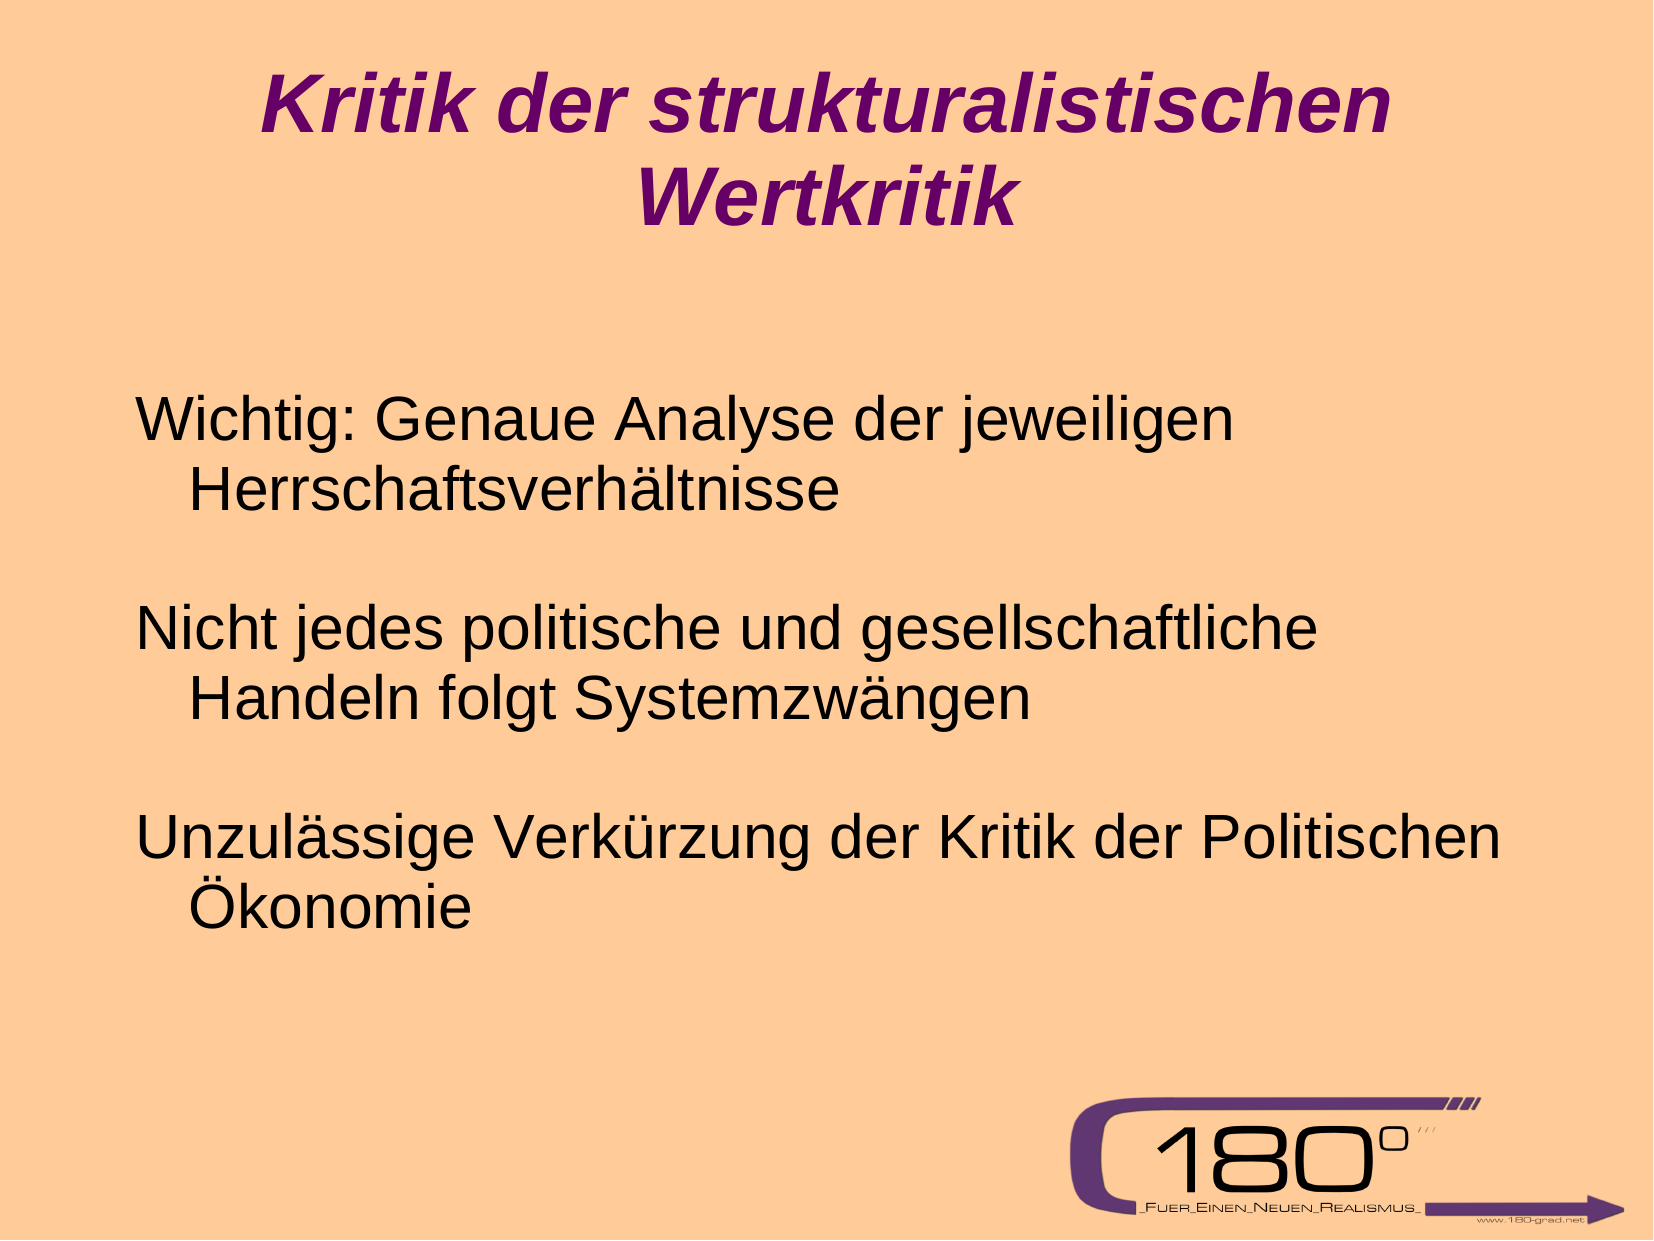

# Kritik der strukturalistischen Wertkritik
Wichtig: Genaue Analyse der jeweiligen Herrschaftsverhältnisse
Nicht jedes politische und gesellschaftliche Handeln folgt Systemzwängen
Unzulässige Verkürzung der Kritik der Politischen Ökonomie